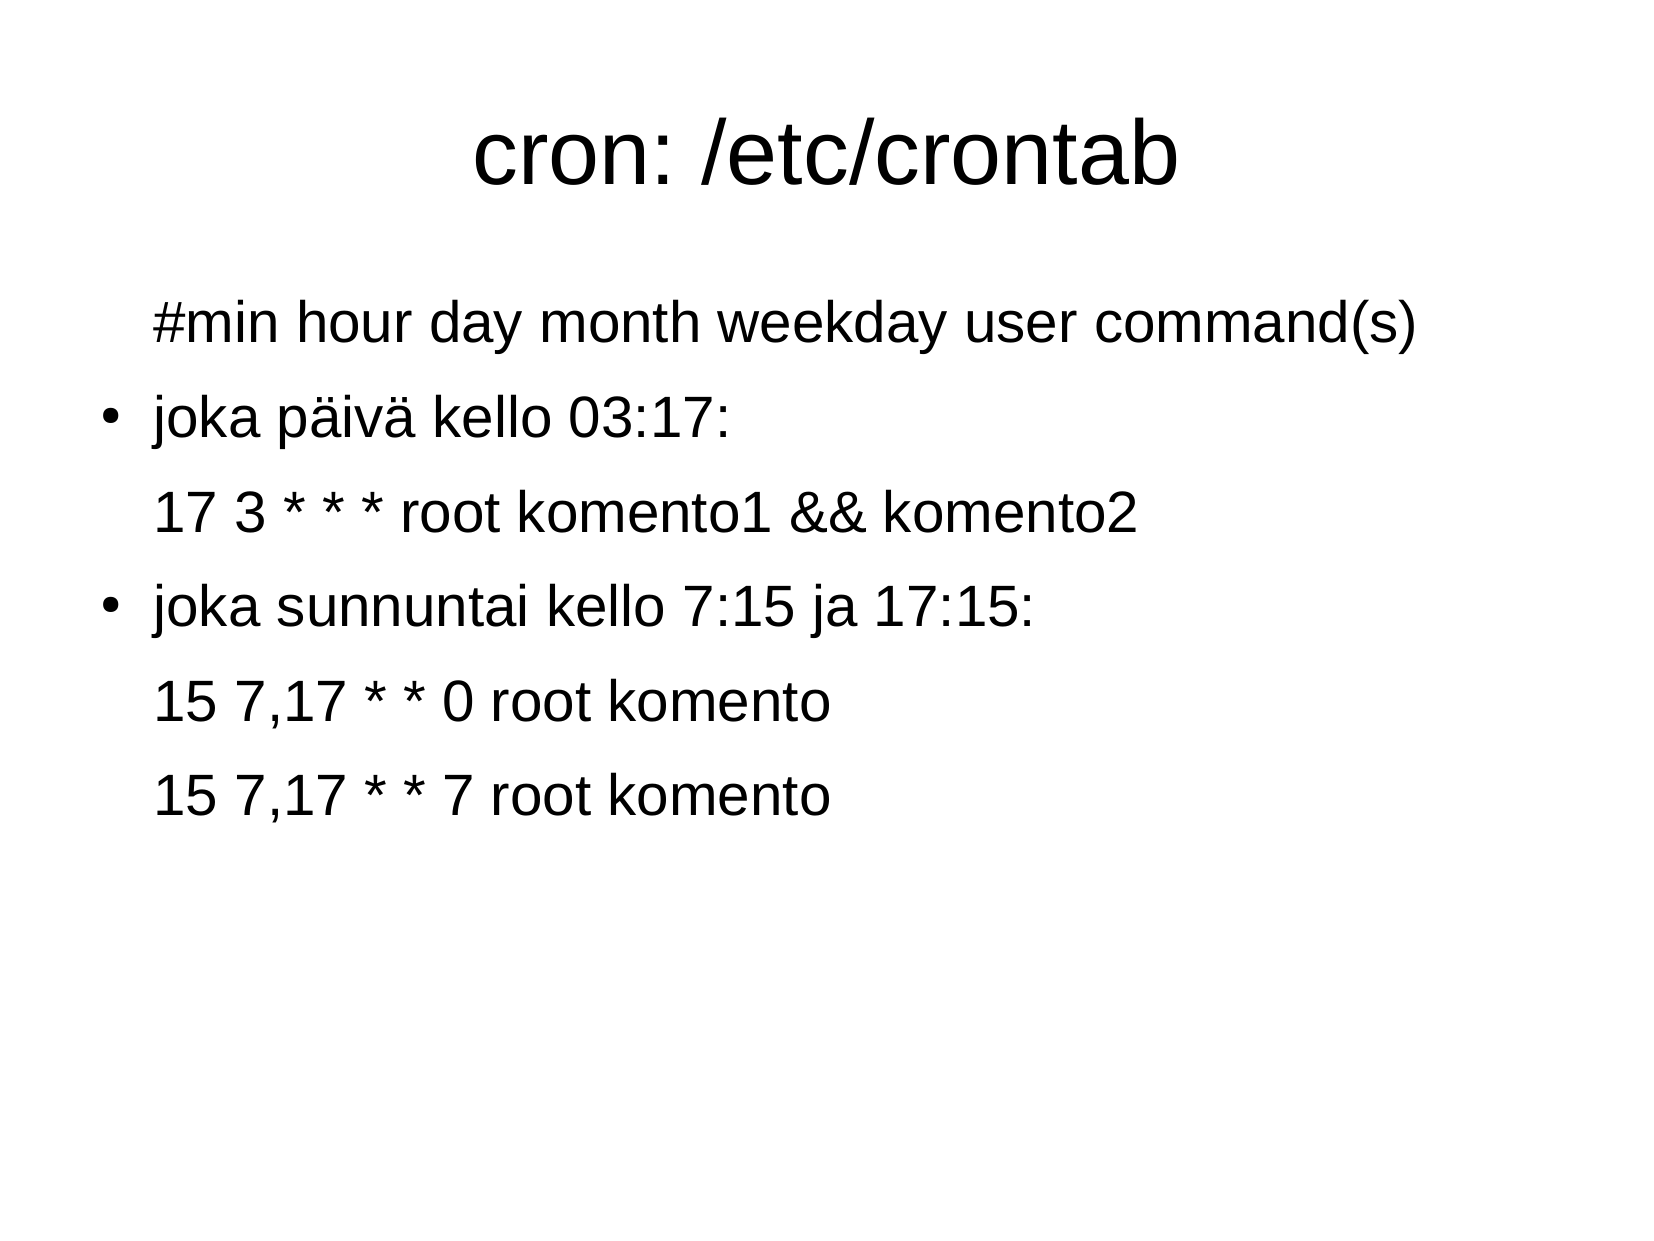

# cron: /etc/crontab
#min hour day month weekday user command(s)
joka päivä kello 03:17:
17 3 * * * root komento1 && komento2
joka sunnuntai kello 7:15 ja 17:15:
15 7,17 * * 0 root komento
15 7,17 * * 7 root komento